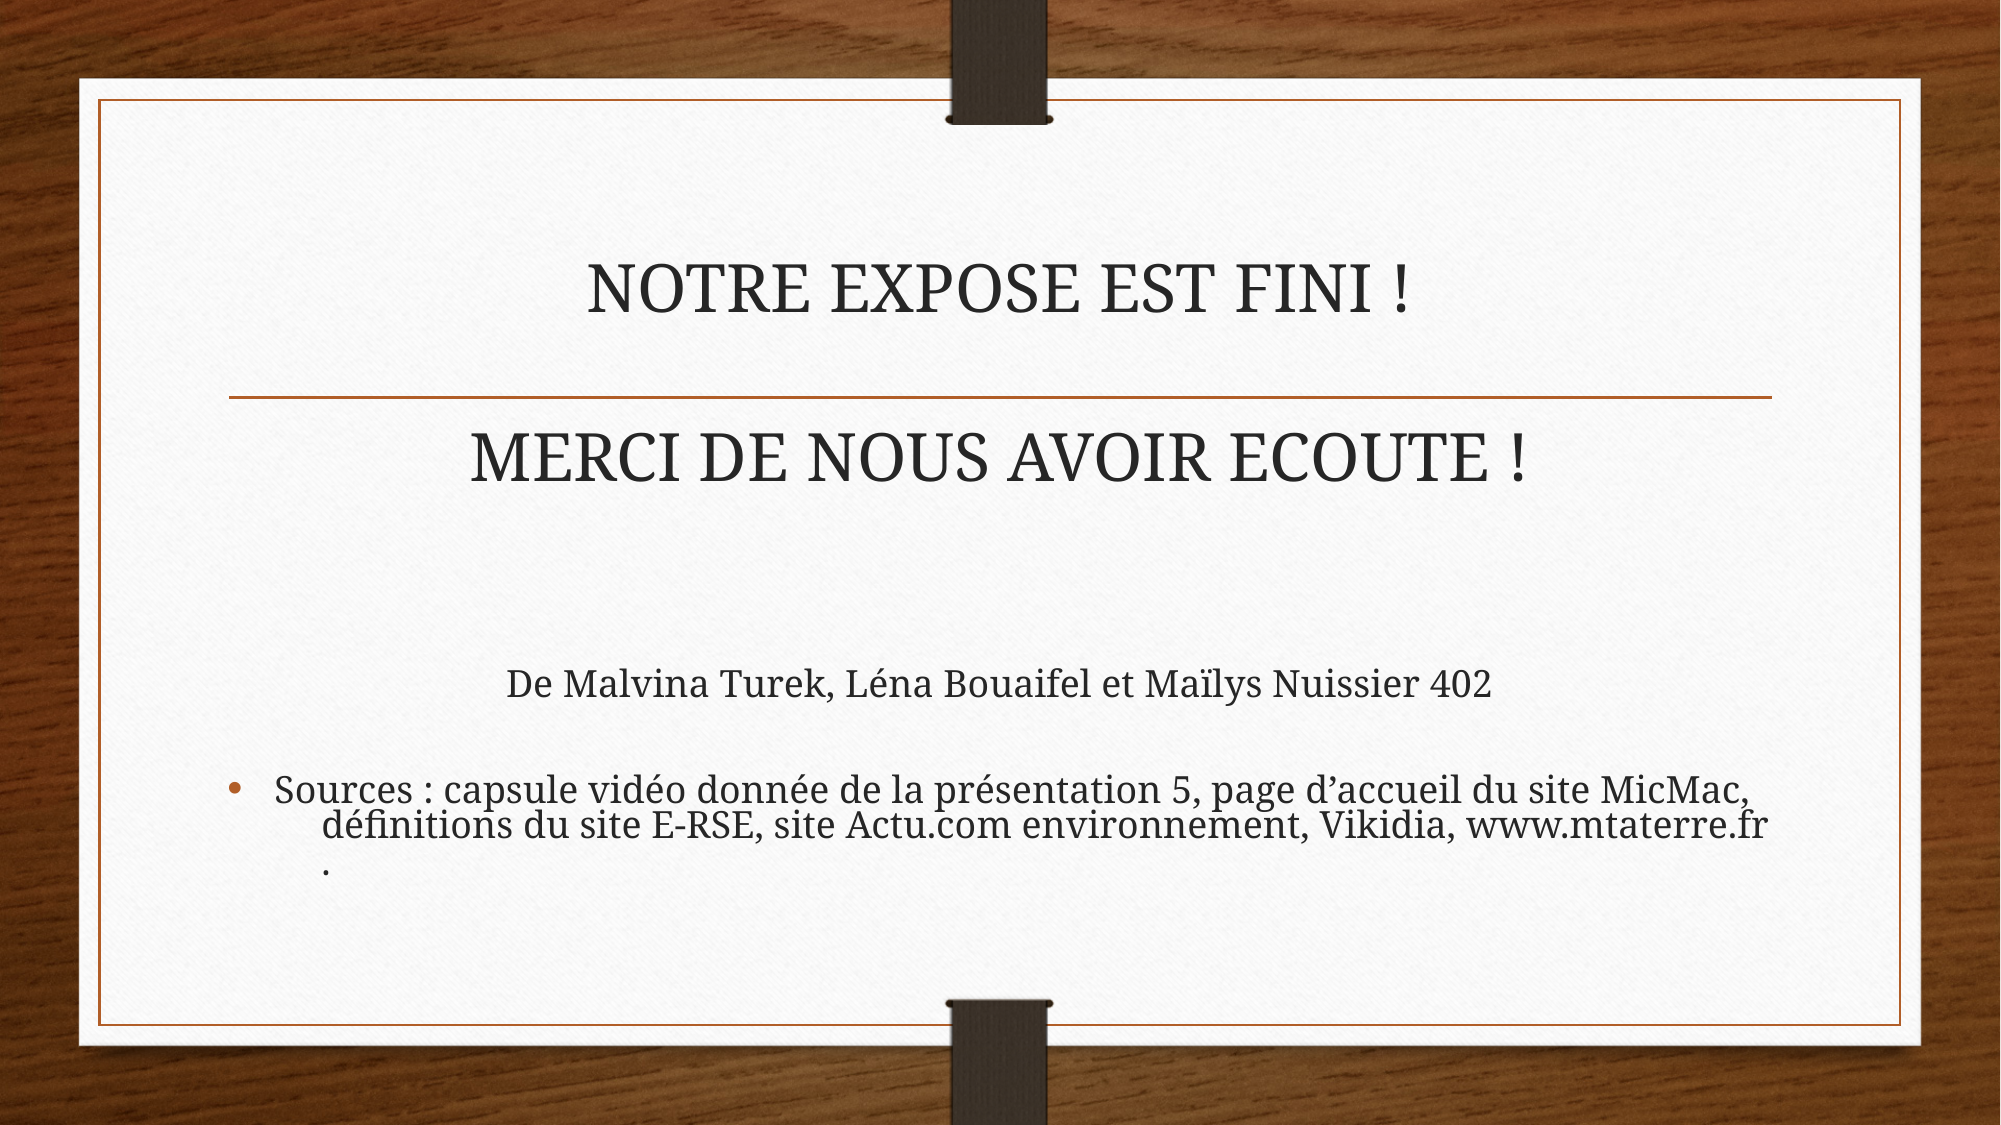

# NOTRE EXPOSE EST FINI !
MERCI DE NOUS AVOIR ECOUTE !
De Malvina Turek, Léna Bouaifel et Maïlys Nuissier 402
Sources : capsule vidéo donnée de la présentation 5, page d’accueil du site MicMac, définitions du site E-RSE, site Actu.com environnement, Vikidia, www.mtaterre.fr .